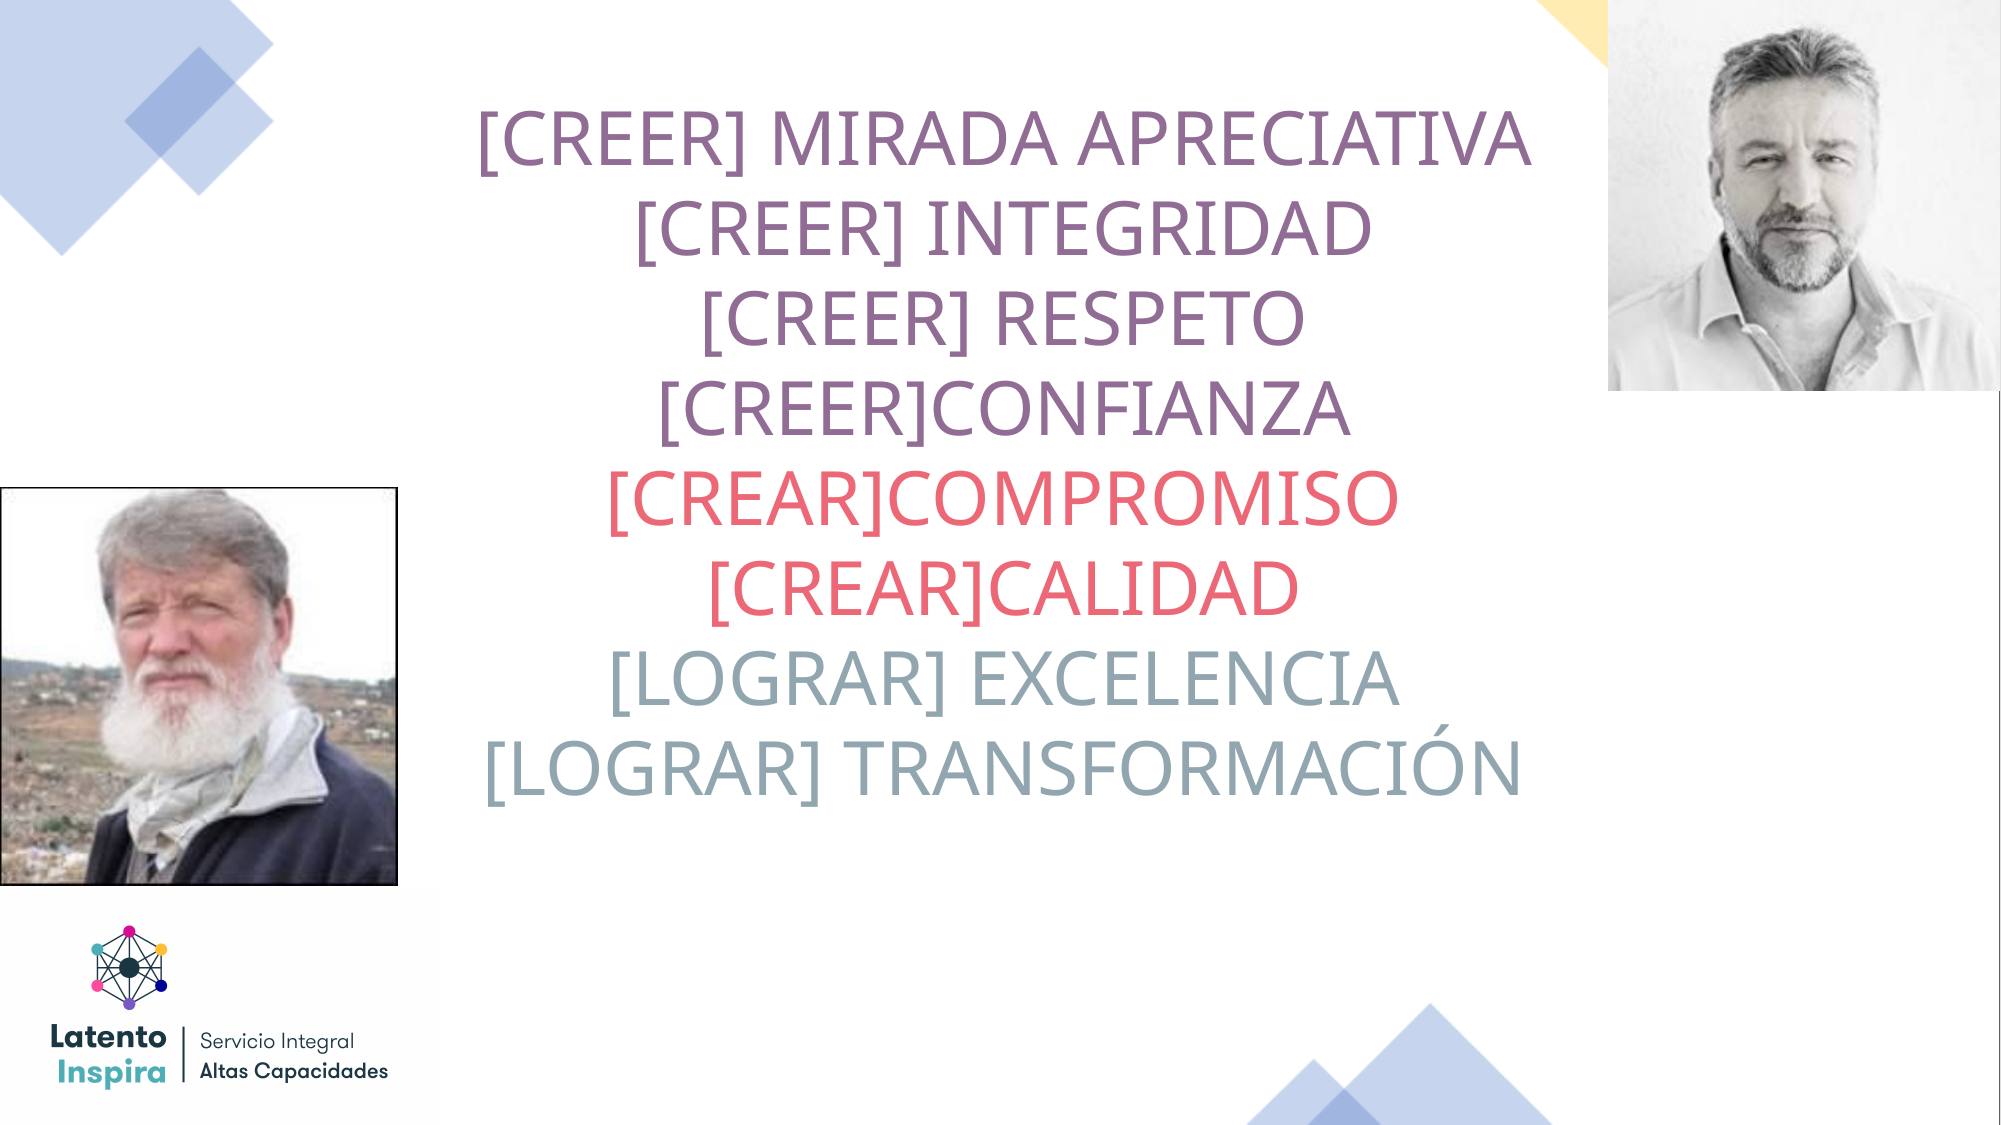

[CREER] MIRADA APRECIATIVA
[CREER] INTEGRIDAD
[CREER] RESPETO
[CREER]CONFIANZA
[CREAR]COMPROMISO
[CREAR]CALIDAD
[LOGRAR] EXCELENCIA
[LOGRAR] TRANSFORMACIÓN